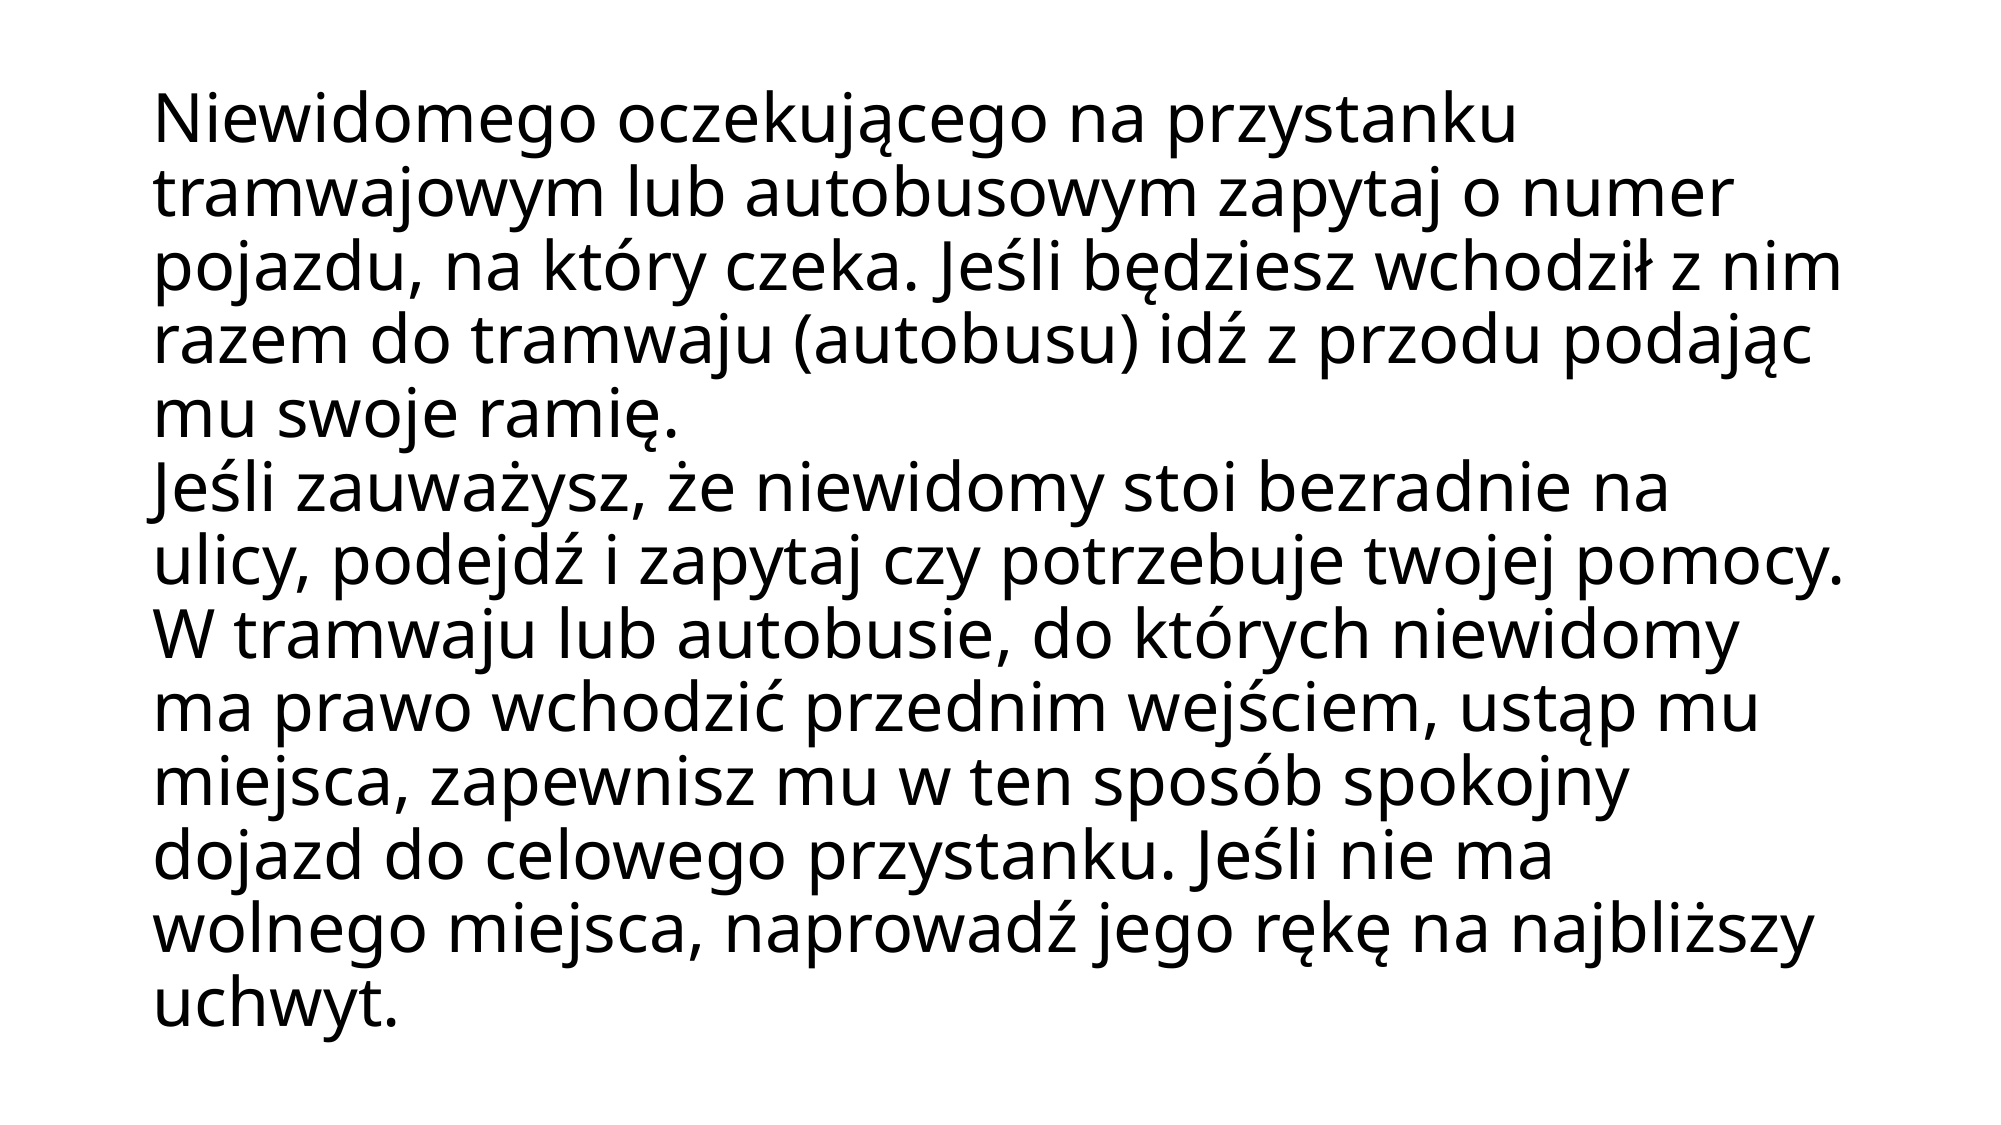

# Niewidomego oczekującego na przystanku tramwajowym lub autobusowym zapytaj o numer pojazdu, na który czeka. Jeśli będziesz wchodził z nim razem do tramwaju (autobusu) idź z przodu podając mu swoje ramię. Jeśli zauważysz, że niewidomy stoi bezradnie na ulicy, podejdź i zapytaj czy potrzebuje twojej pomocy. W tramwaju lub autobusie, do których niewidomy ma prawo wchodzić przednim wejściem, ustąp mu miejsca, zapewnisz mu w ten sposób spokojny dojazd do celowego przystanku. Jeśli nie ma wolnego miejsca, naprowadź jego rękę na najbliższy uchwyt.